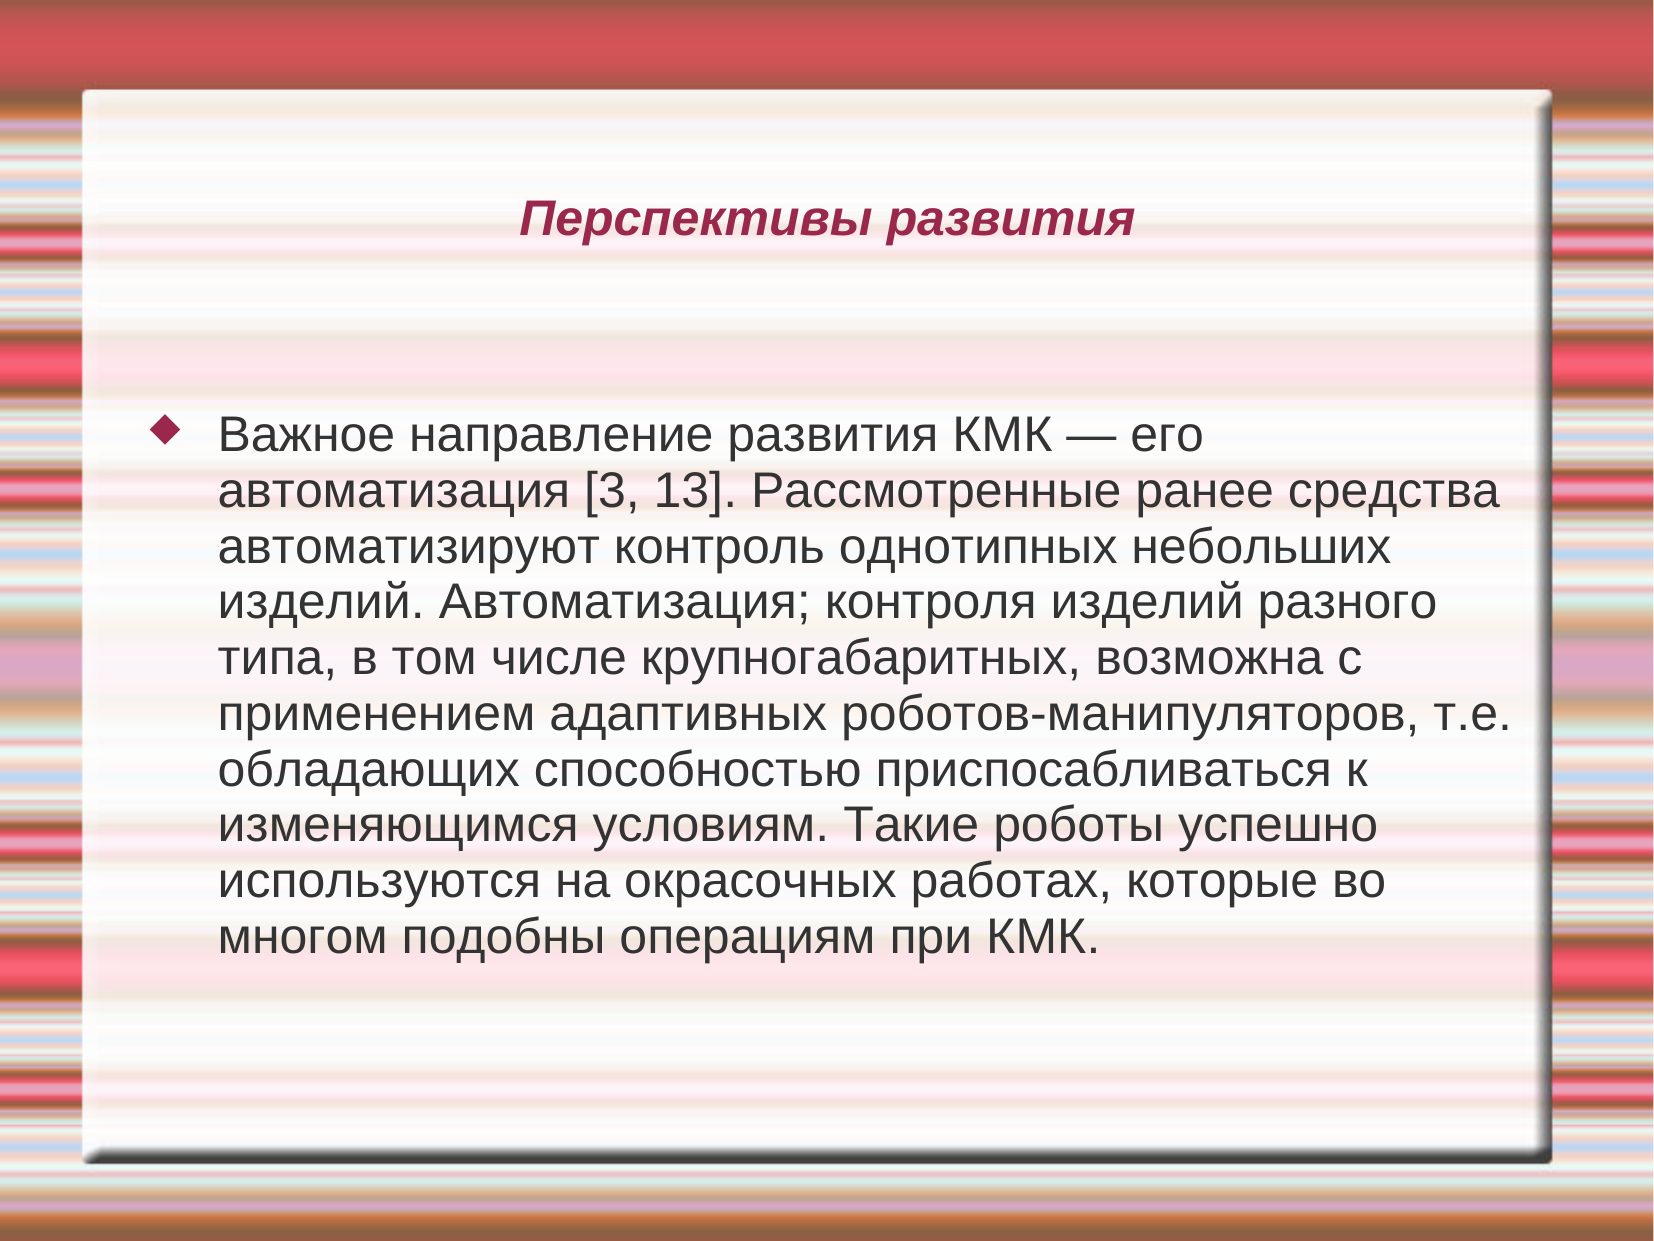

# Перспективы развития
Важное направление развития КМК — его автоматизация [3, 13]. Рассмотренные ранее средства автоматизируют контроль однотипных небольших изделий. Автоматизация; контроля изделий разного типа, в том числе крупногабаритных, возможна с применением адаптивных роботов-манипуляторов, т.е. обладающих способностью приспосабливаться к изменяющимся условиям. Такие роботы успешно используются на окрасочных работах, которые во многом подобны операциям при КМК.